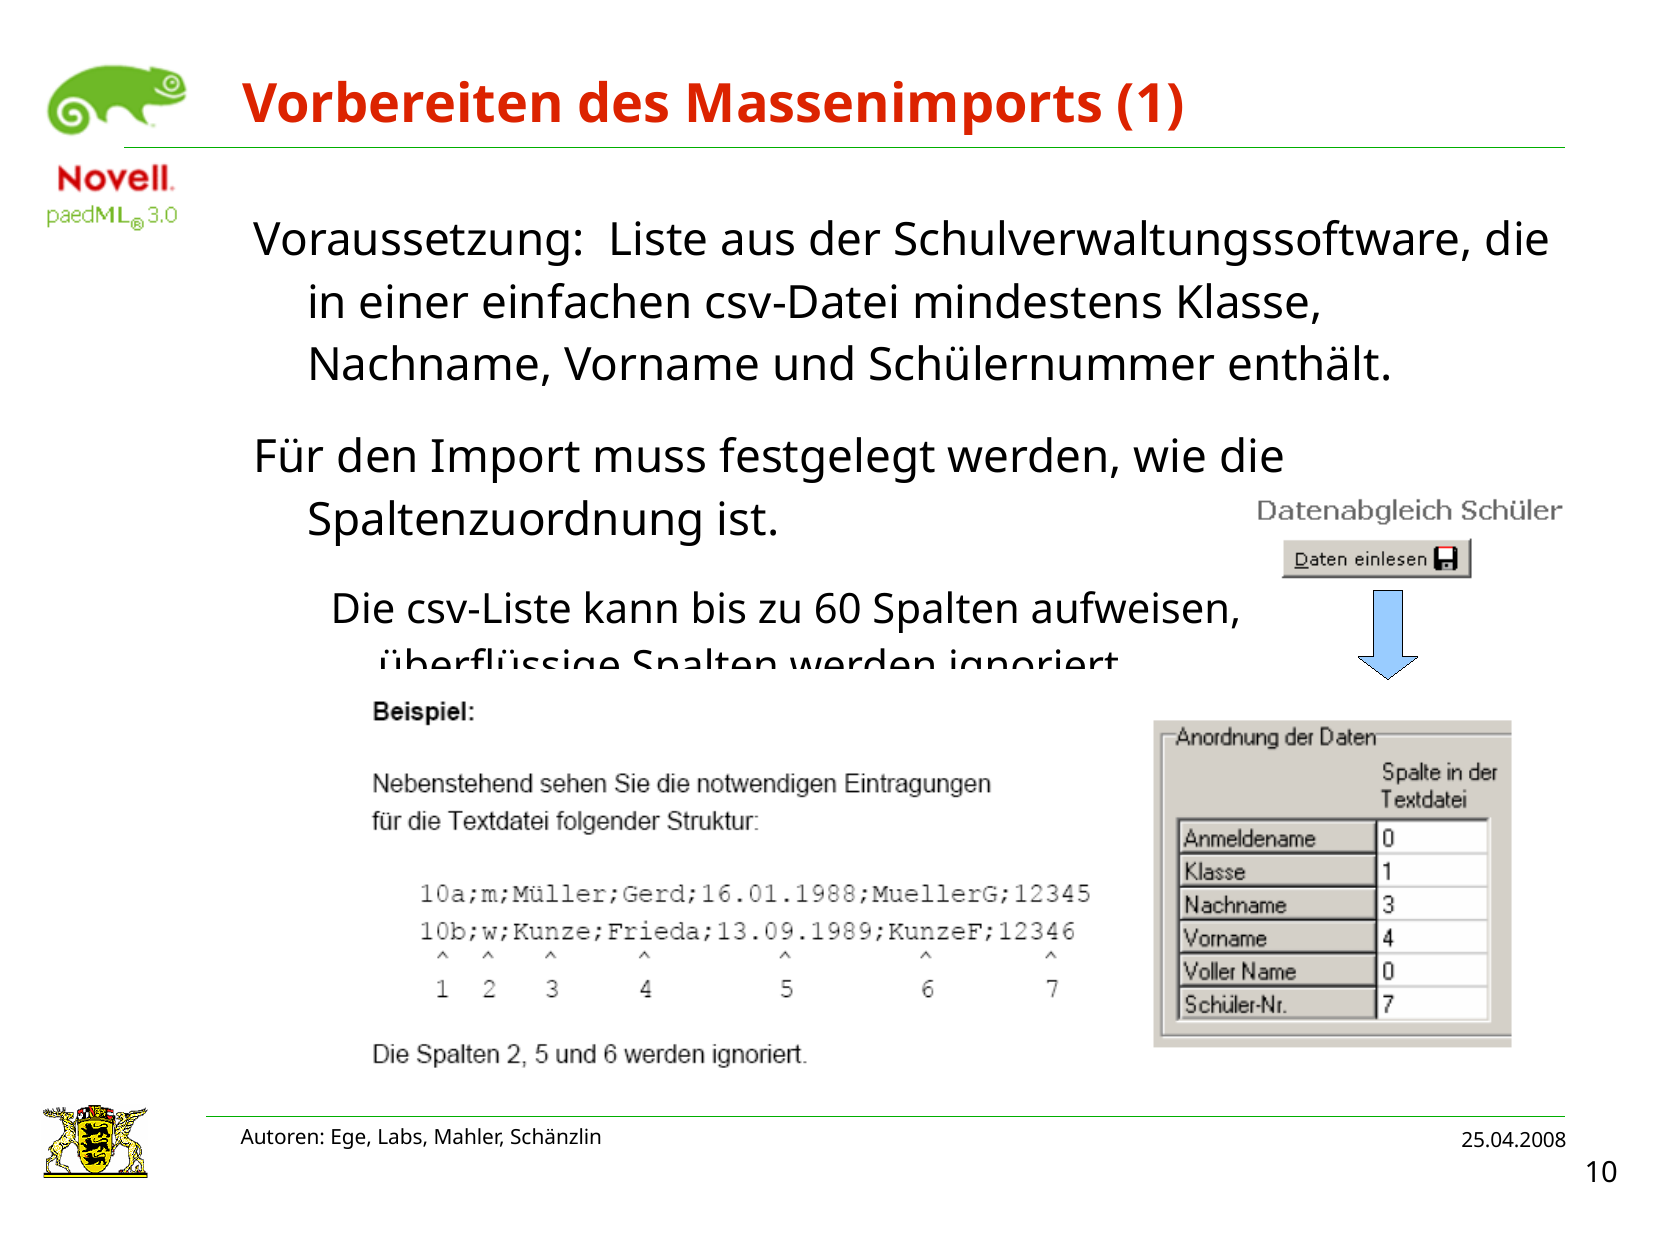

# Vorbereiten des Massenimports (1)
Voraussetzung: Liste aus der Schulverwaltungssoftware, die in einer einfachen csv-Datei mindestens Klasse, Nachname, Vorname und Schülernummer enthält.
Für den Import muss festgelegt werden, wie die Spaltenzuordnung ist.
Die csv-Liste kann bis zu 60 Spalten aufweisen,
überflüssige Spalten werden ignoriert.
Autoren: Ege, Labs, Mahler, Schänzlin
25.04.2008
10